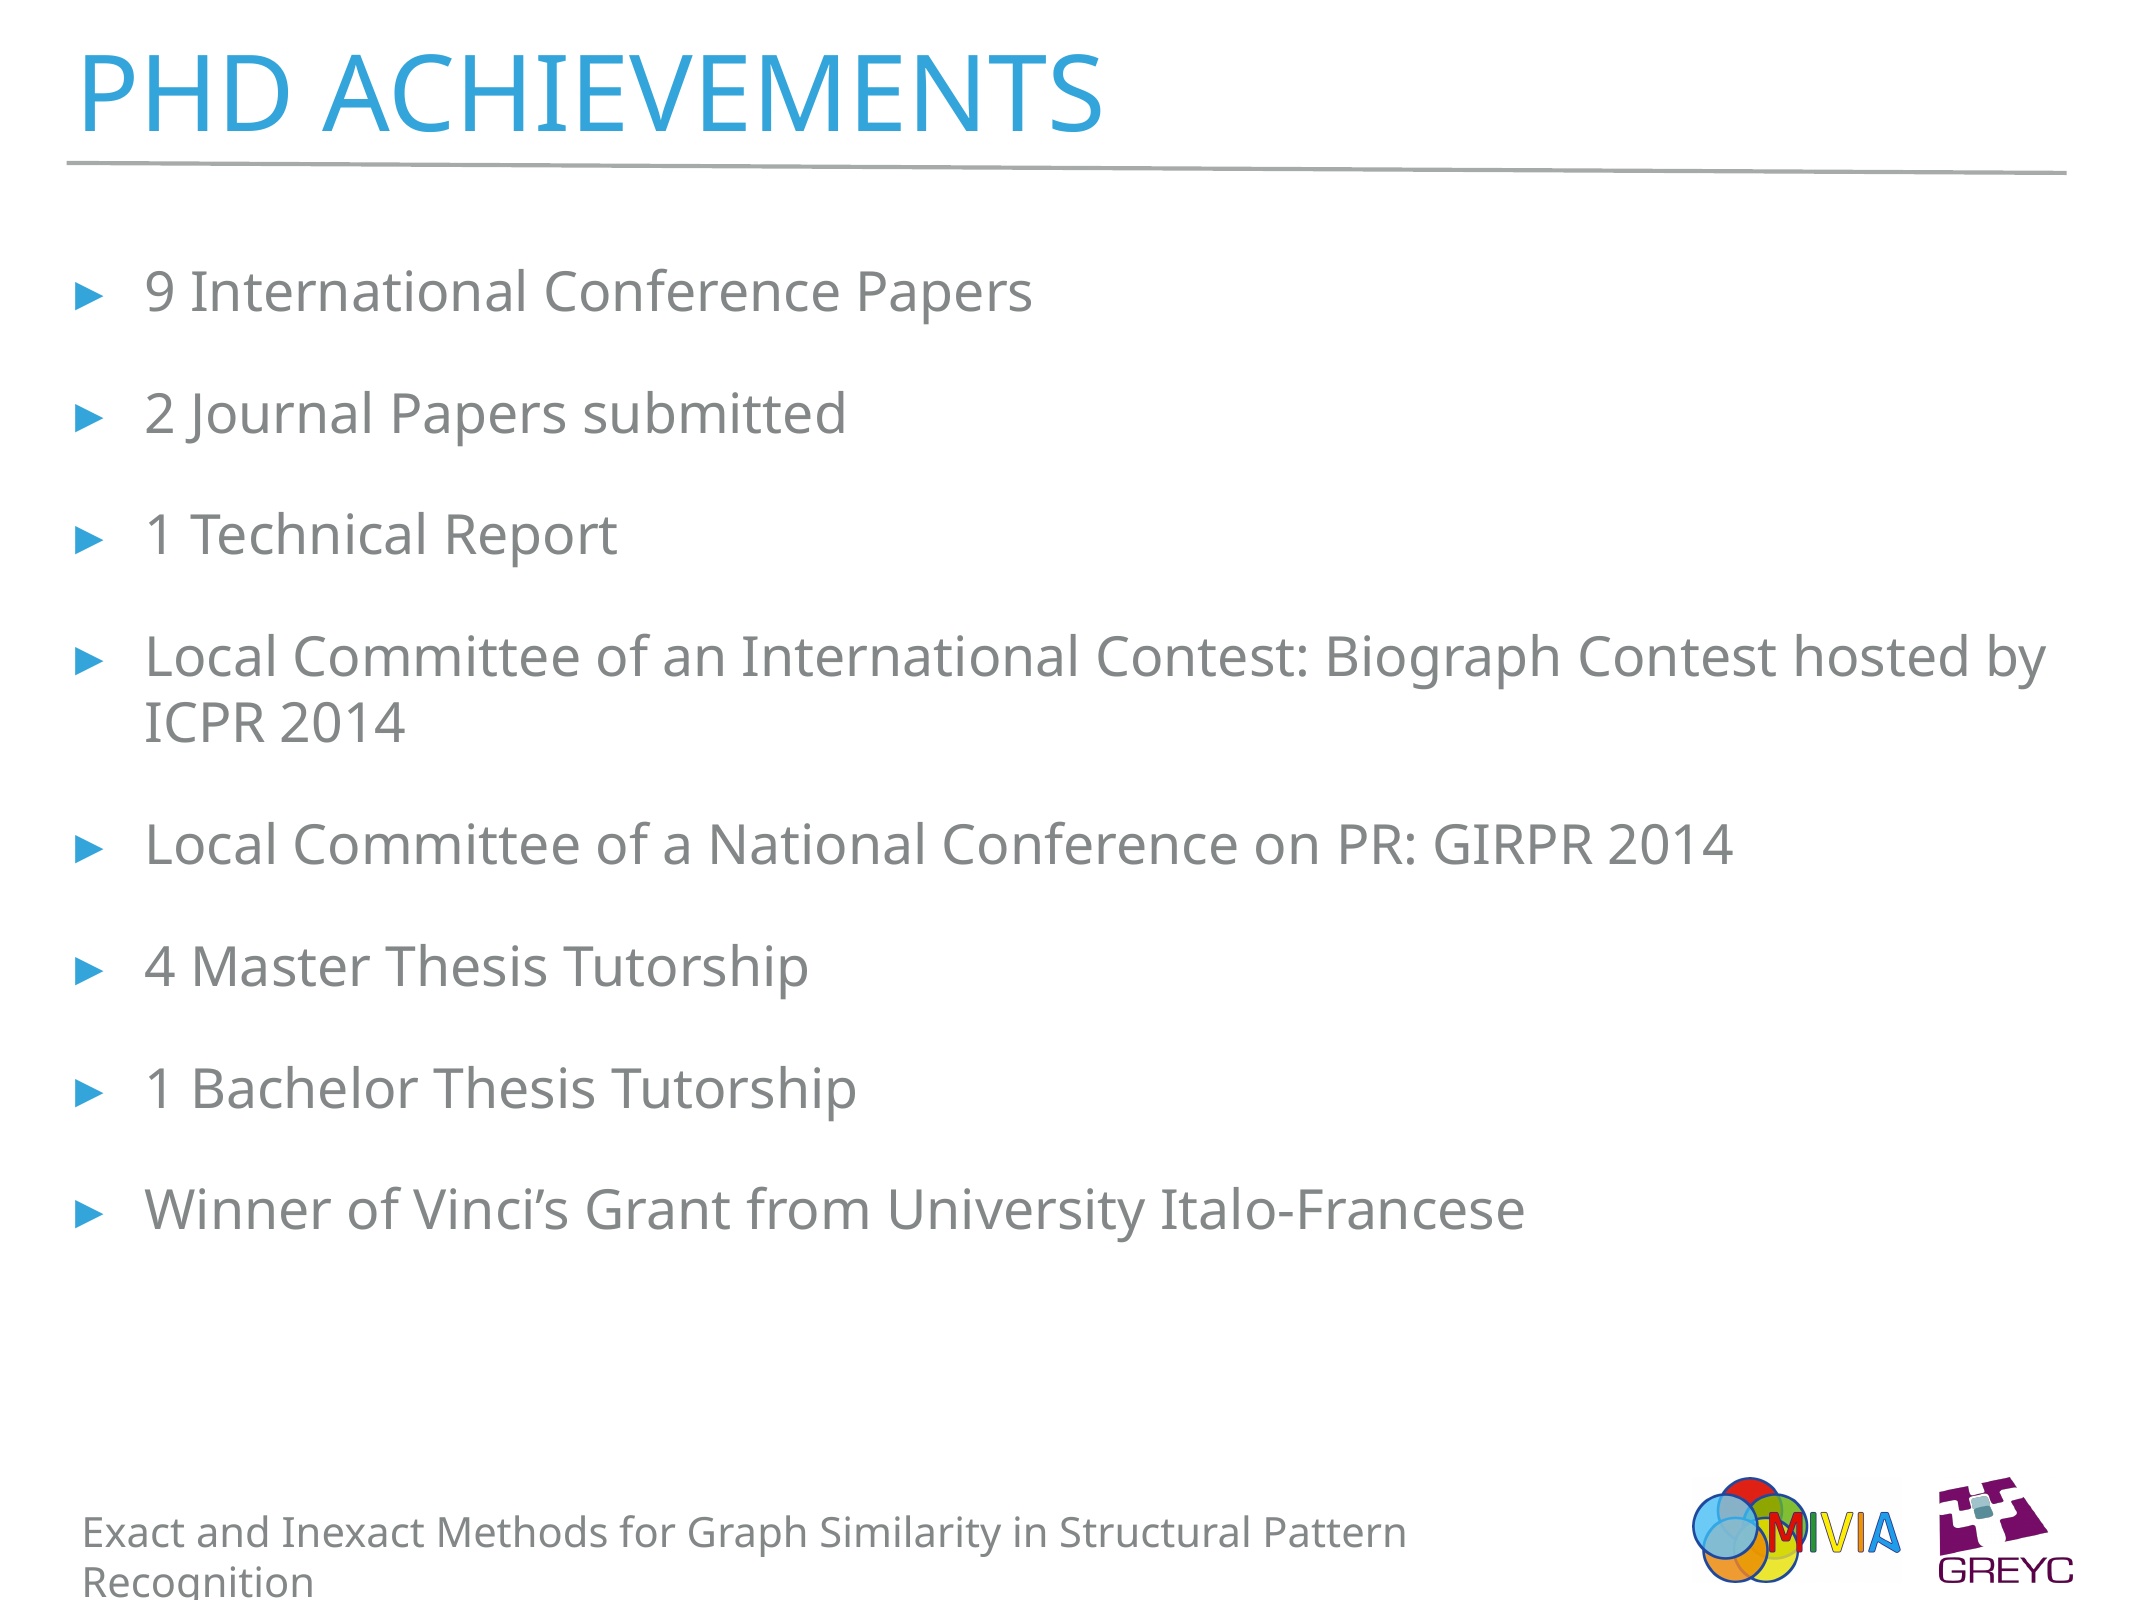

PHD ACHIEVEMENTS
# 9 International Conference Papers
2 Journal Papers submitted
1 Technical Report
Local Committee of an International Contest: Biograph Contest hosted by ICPR 2014
Local Committee of a National Conference on PR: GIRPR 2014
4 Master Thesis Tutorship
1 Bachelor Thesis Tutorship
Winner of Vinci’s Grant from University Italo-Francese